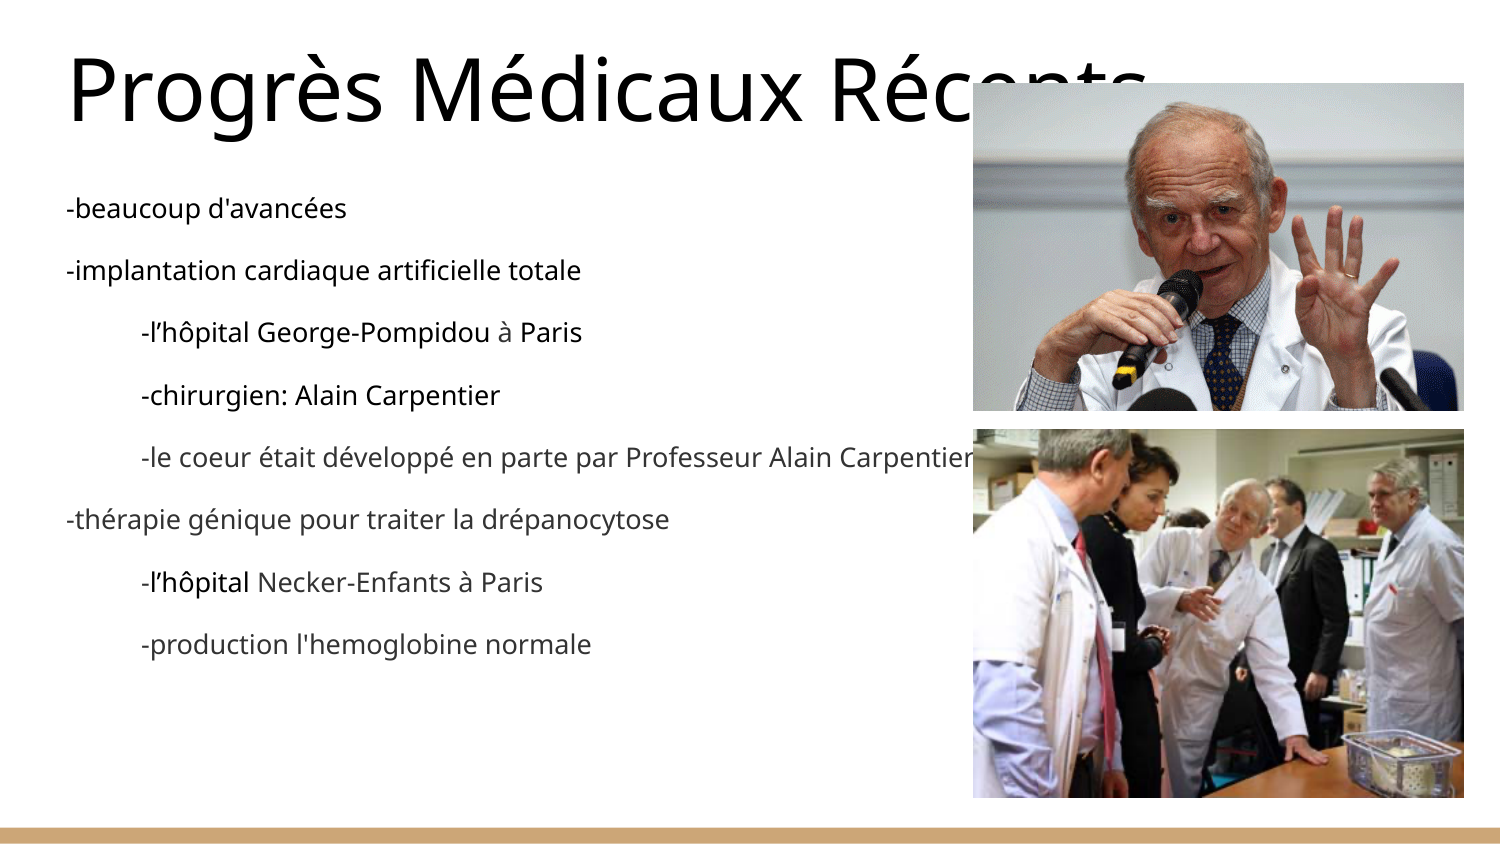

# Progrès Médicaux Récents
-beaucoup d'avancées
-implantation cardiaque artificielle totale
	-l’hôpital George-Pompidou à Paris
	-chirurgien: Alain Carpentier
	-le coeur était développé en parte par Professeur Alain Carpentier
-thérapie génique pour traiter la drépanocytose
	-l’hôpital Necker-Enfants à Paris
	-production l'hemoglobine normale